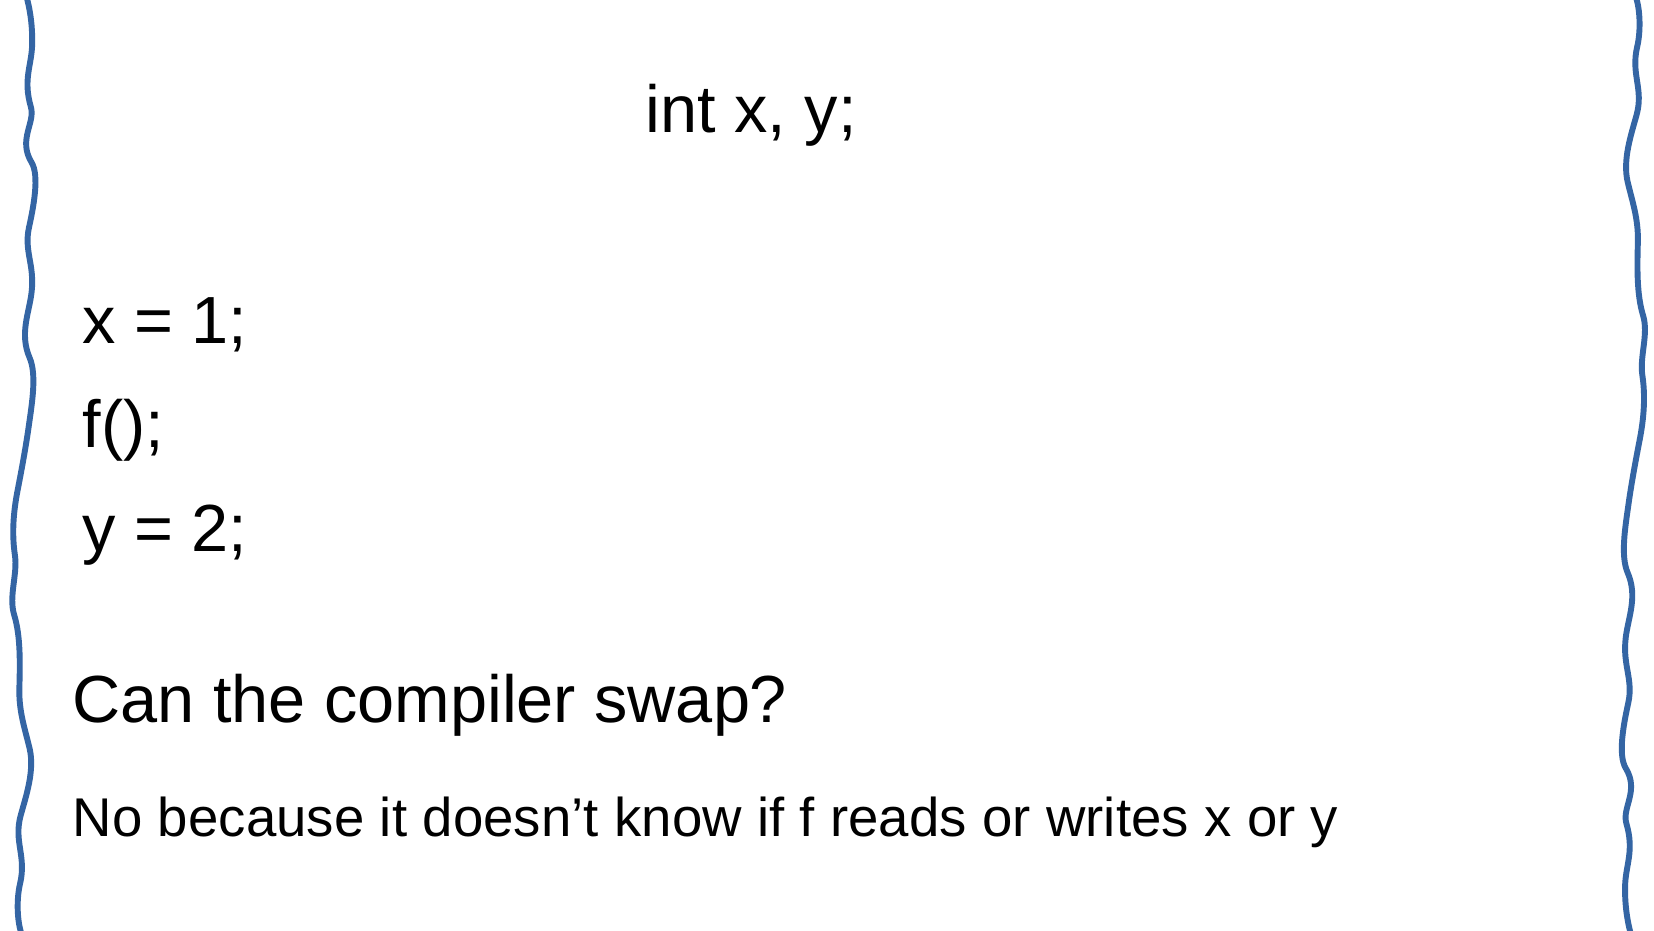

int x, y;
# x = 1;
f();
y = 2;
Can the compiler swap?
No because it doesn’t know if f reads or writes x or y